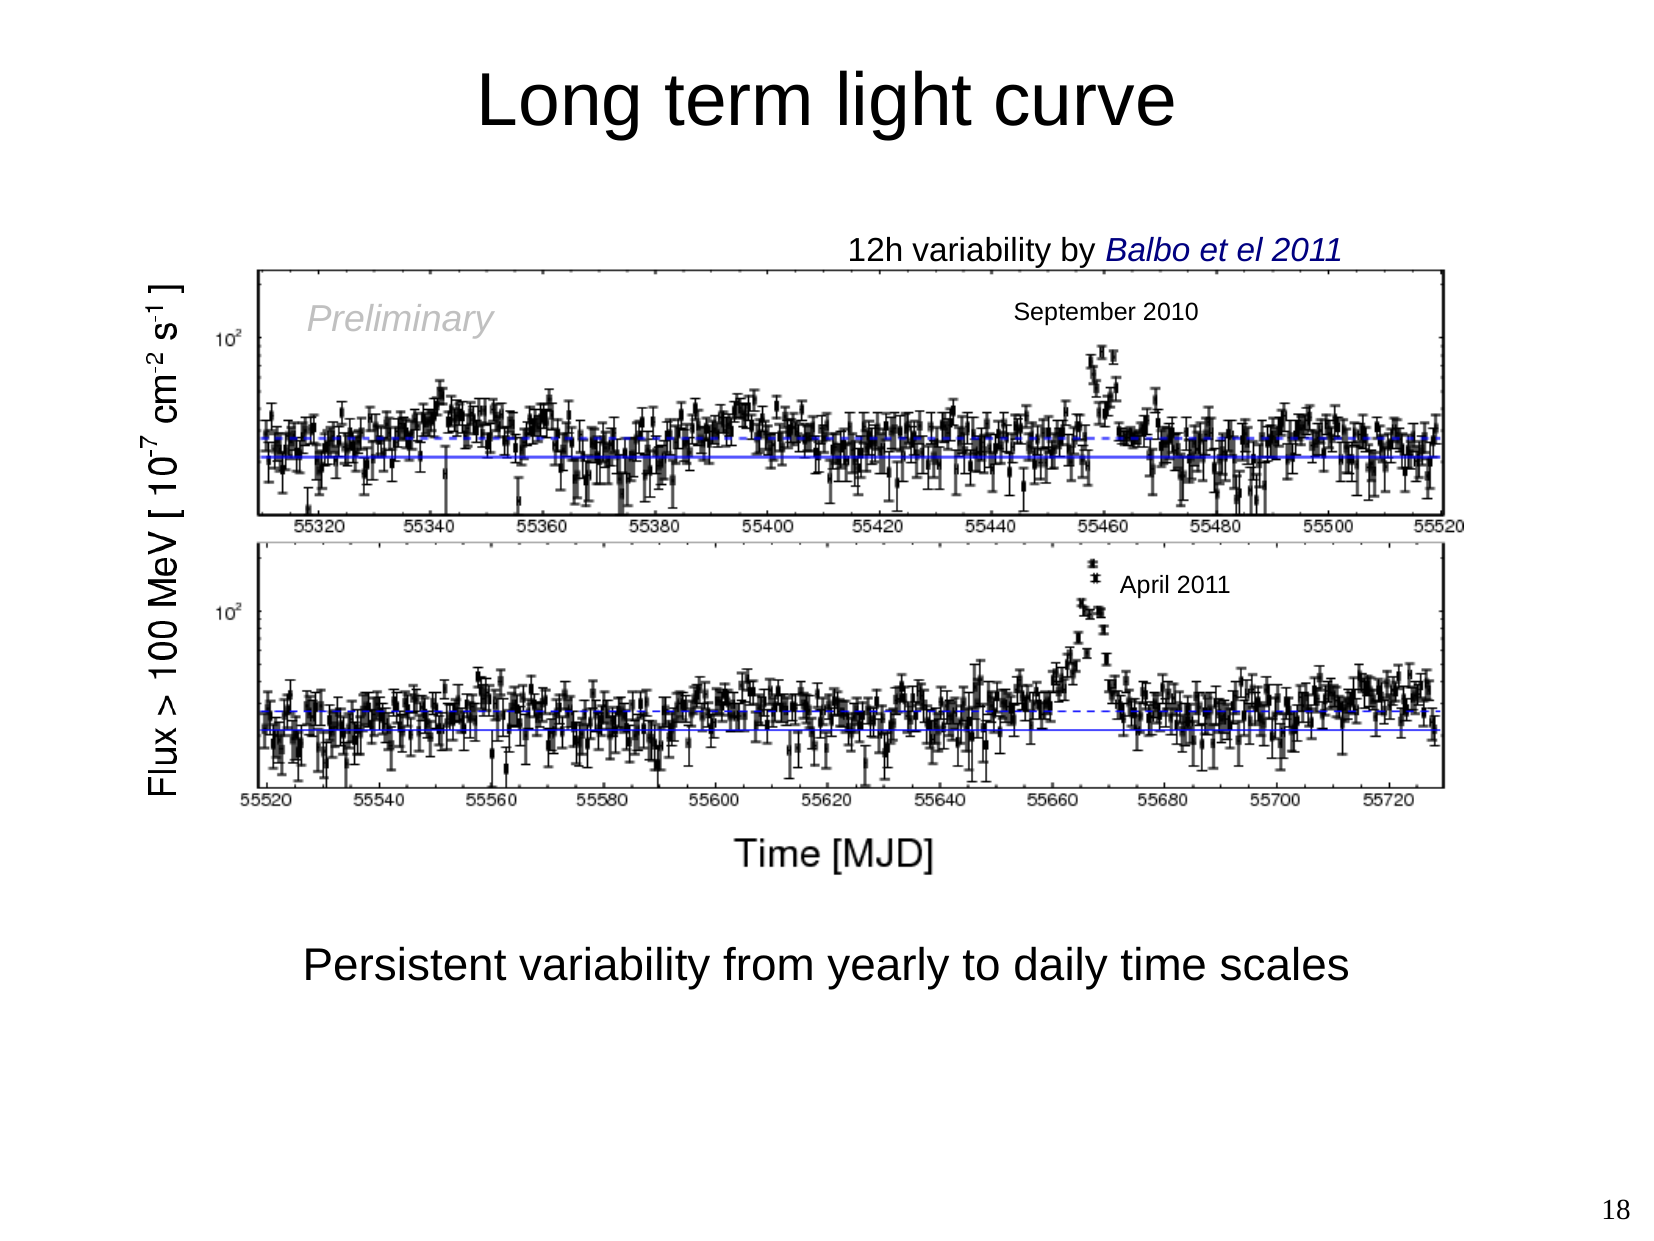

# Long term light curve
12h variability by Balbo et el 2011
Preliminary
September 2010
April 2011
Persistent variability from yearly to daily time scales
18